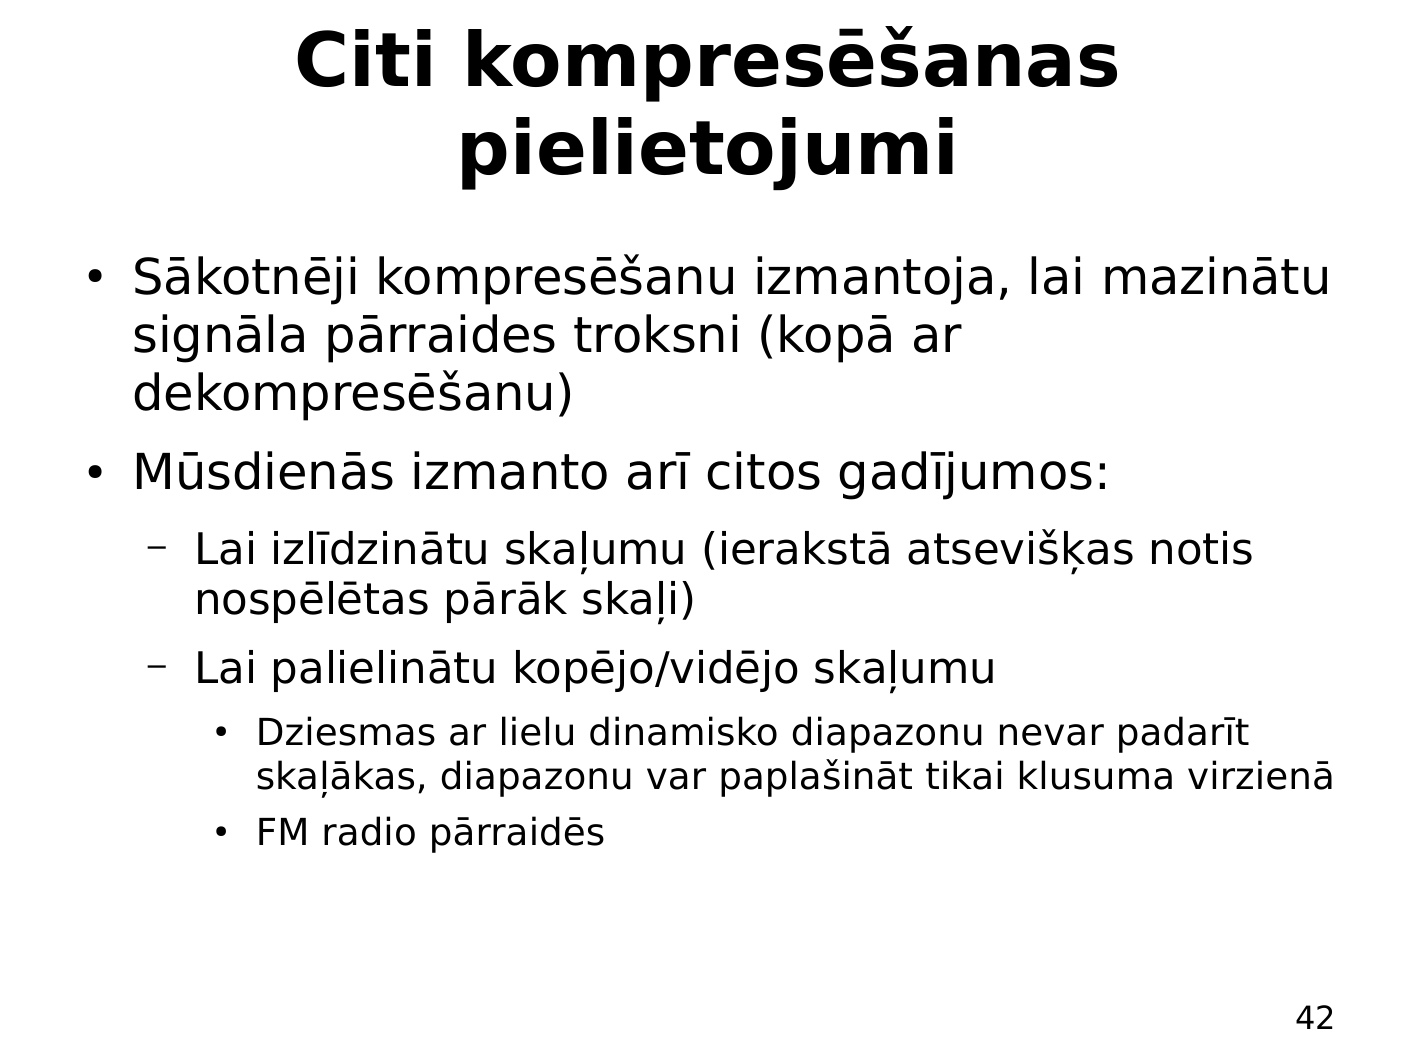

# Citi kompresēšanas pielietojumi
Sākotnēji kompresēšanu izmantoja, lai mazinātu signāla pārraides troksni (kopā ar dekompresēšanu)
Mūsdienās izmanto arī citos gadījumos:
Lai izlīdzinātu skaļumu (ierakstā atsevišķas notis nospēlētas pārāk skaļi)
Lai palielinātu kopējo/vidējo skaļumu
Dziesmas ar lielu dinamisko diapazonu nevar padarīt skaļākas, diapazonu var paplašināt tikai klusuma virzienā
FM radio pārraidēs